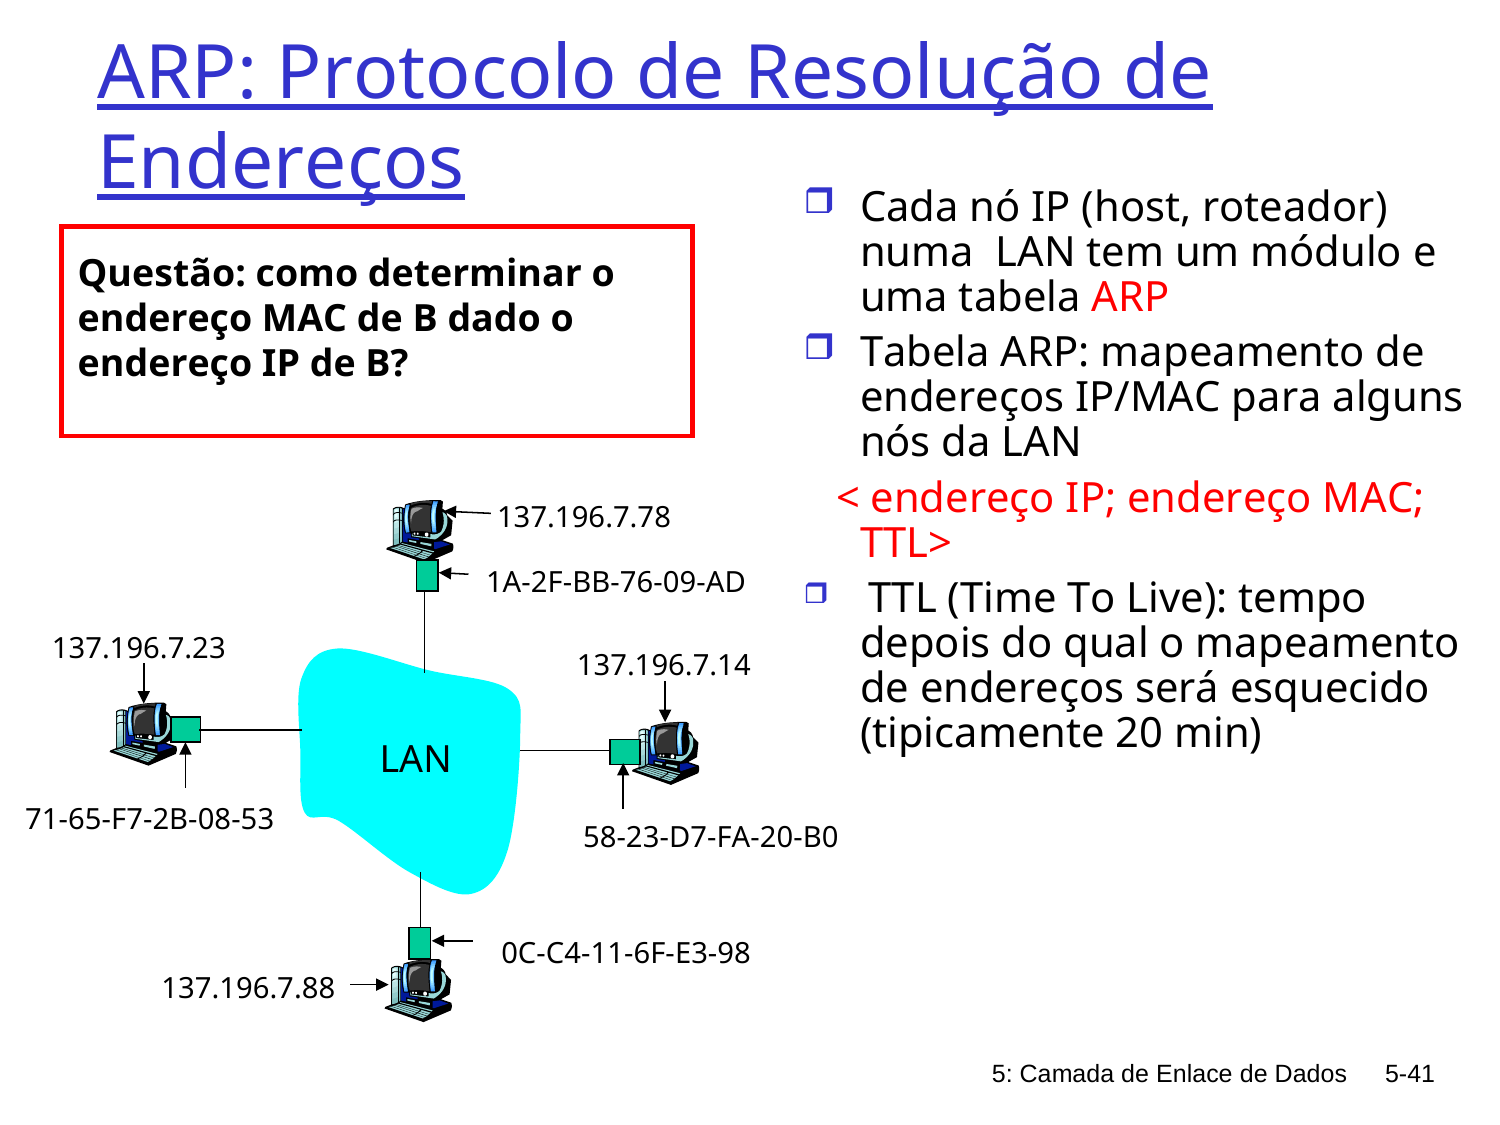

# ARP: Protocolo de Resolução de Endereços
Cada nó IP (host, roteador) numa LAN tem um módulo e uma tabela ARP
Tabela ARP: mapeamento de endereços IP/MAC para alguns nós da LAN
 < endereço IP; endereço MAC; TTL>
 TTL (Time To Live): tempo depois do qual o mapeamento de endereços será esquecido (tipicamente 20 min)
Questão: como determinar o
endereço MAC de B dado o endereço IP de B?
137.196.7.78
1A-2F-BB-76-09-AD
137.196.7.23
137.196.7.14
 LAN
71-65-F7-2B-08-53
58-23-D7-FA-20-B0
0C-C4-11-6F-E3-98
137.196.7.88
5: Camada de Enlace de Dados